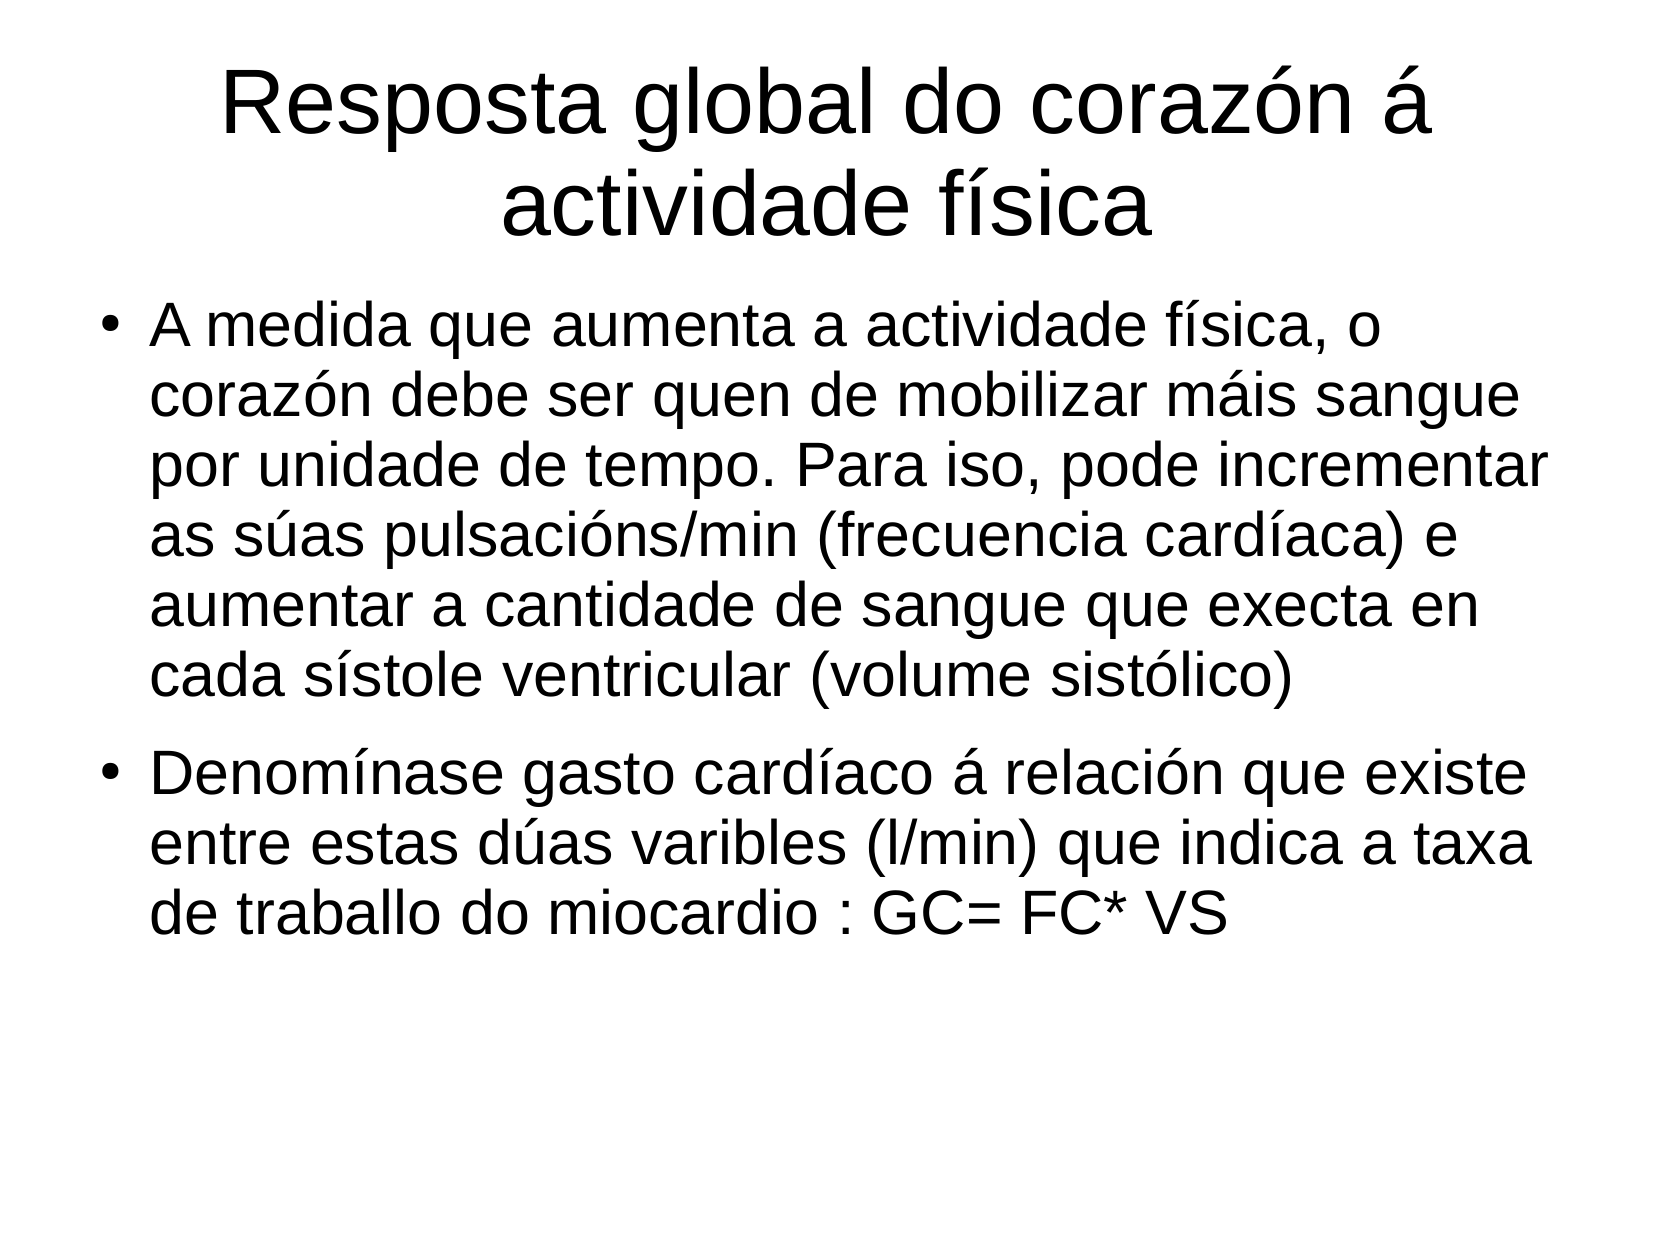

# Resposta global do corazón á actividade física
A medida que aumenta a actividade física, o corazón debe ser quen de mobilizar máis sangue por unidade de tempo. Para iso, pode incrementar as súas pulsacións/min (frecuencia cardíaca) e aumentar a cantidade de sangue que execta en cada sístole ventricular (volume sistólico)
Denomínase gasto cardíaco á relación que existe entre estas dúas varibles (l/min) que indica a taxa de traballo do miocardio : GC= FC* VS